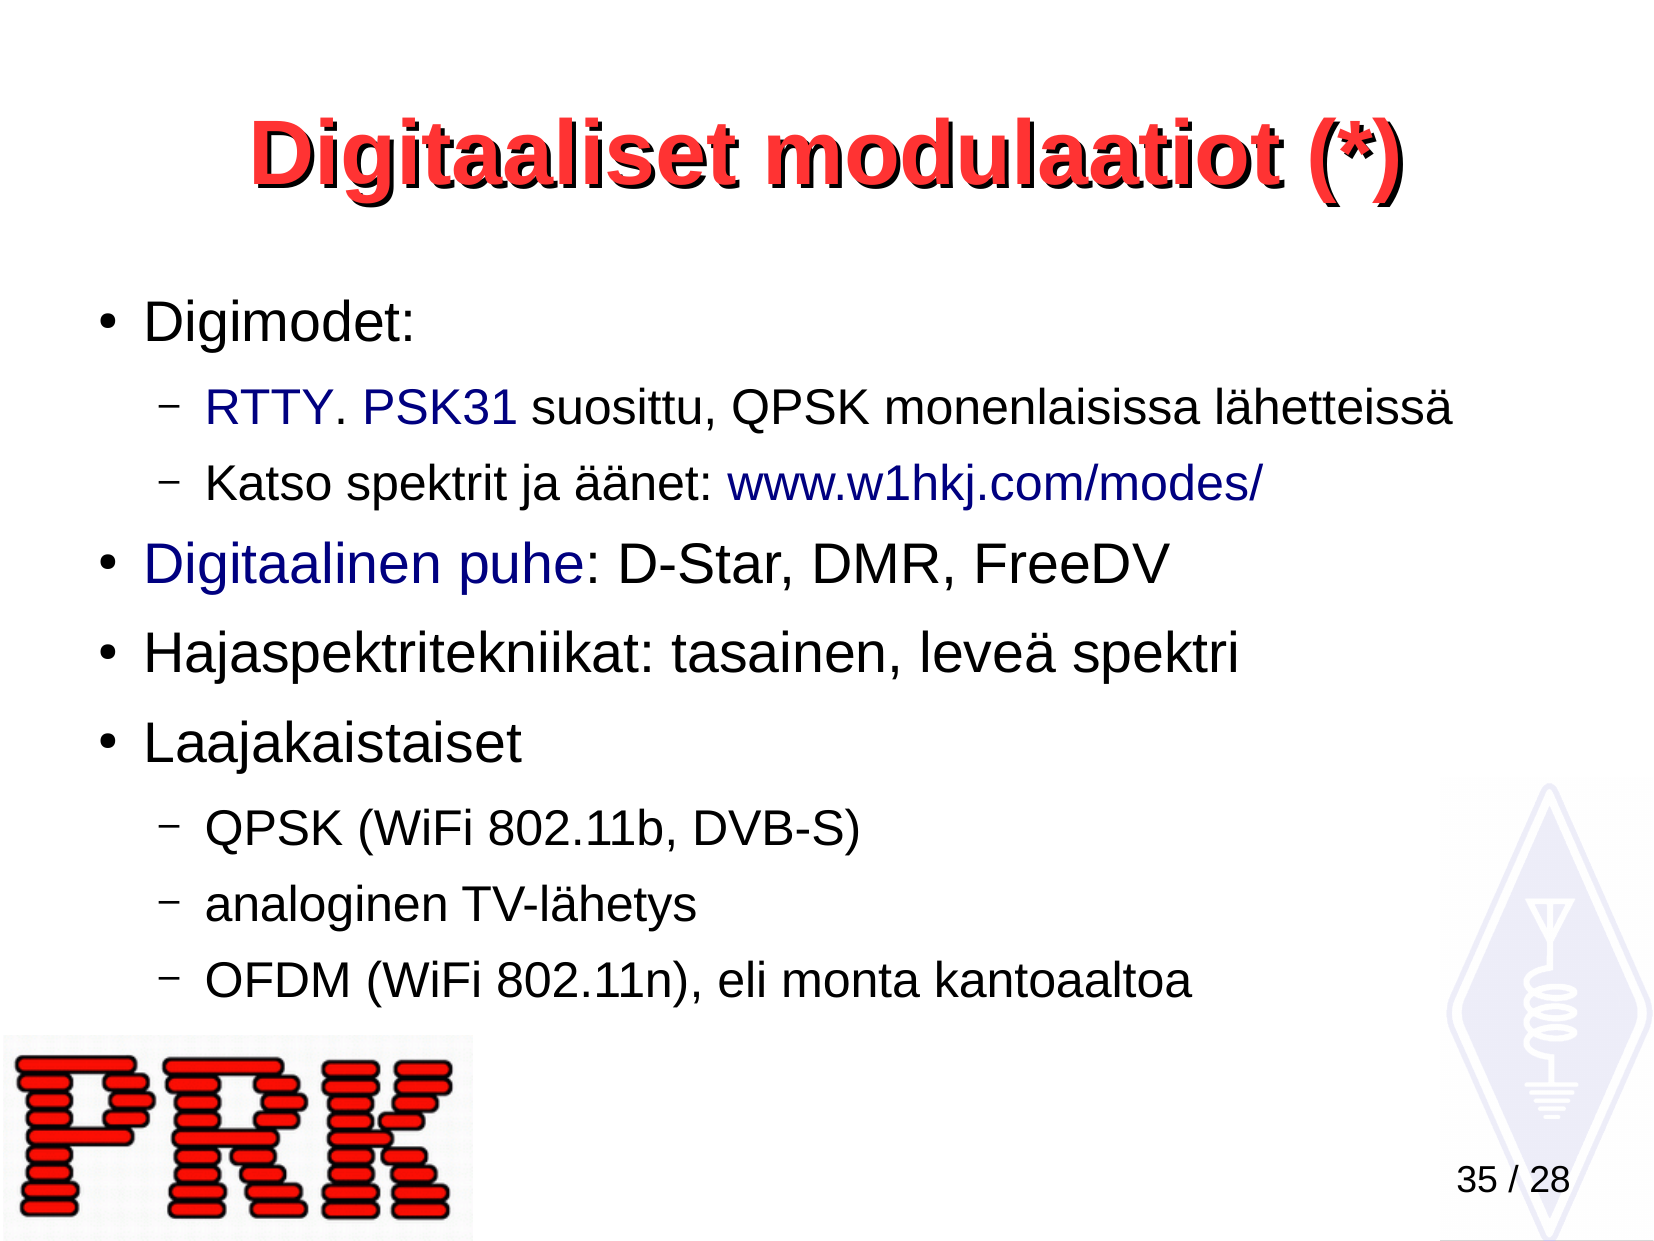

# Digitaaliset modulaatiot (*)
Digimodet:
RTTY. PSK31 suosittu, QPSK monenlaisissa lähetteissä
Katso spektrit ja äänet: www.w1hkj.com/modes/
Digitaalinen puhe: D-Star, DMR, FreeDV
Hajaspektritekniikat: tasainen, leveä spektri
Laajakaistaiset
QPSK (WiFi 802.11b, DVB-S)
analoginen TV-lähetys
OFDM (WiFi 802.11n), eli monta kantoaaltoa
35